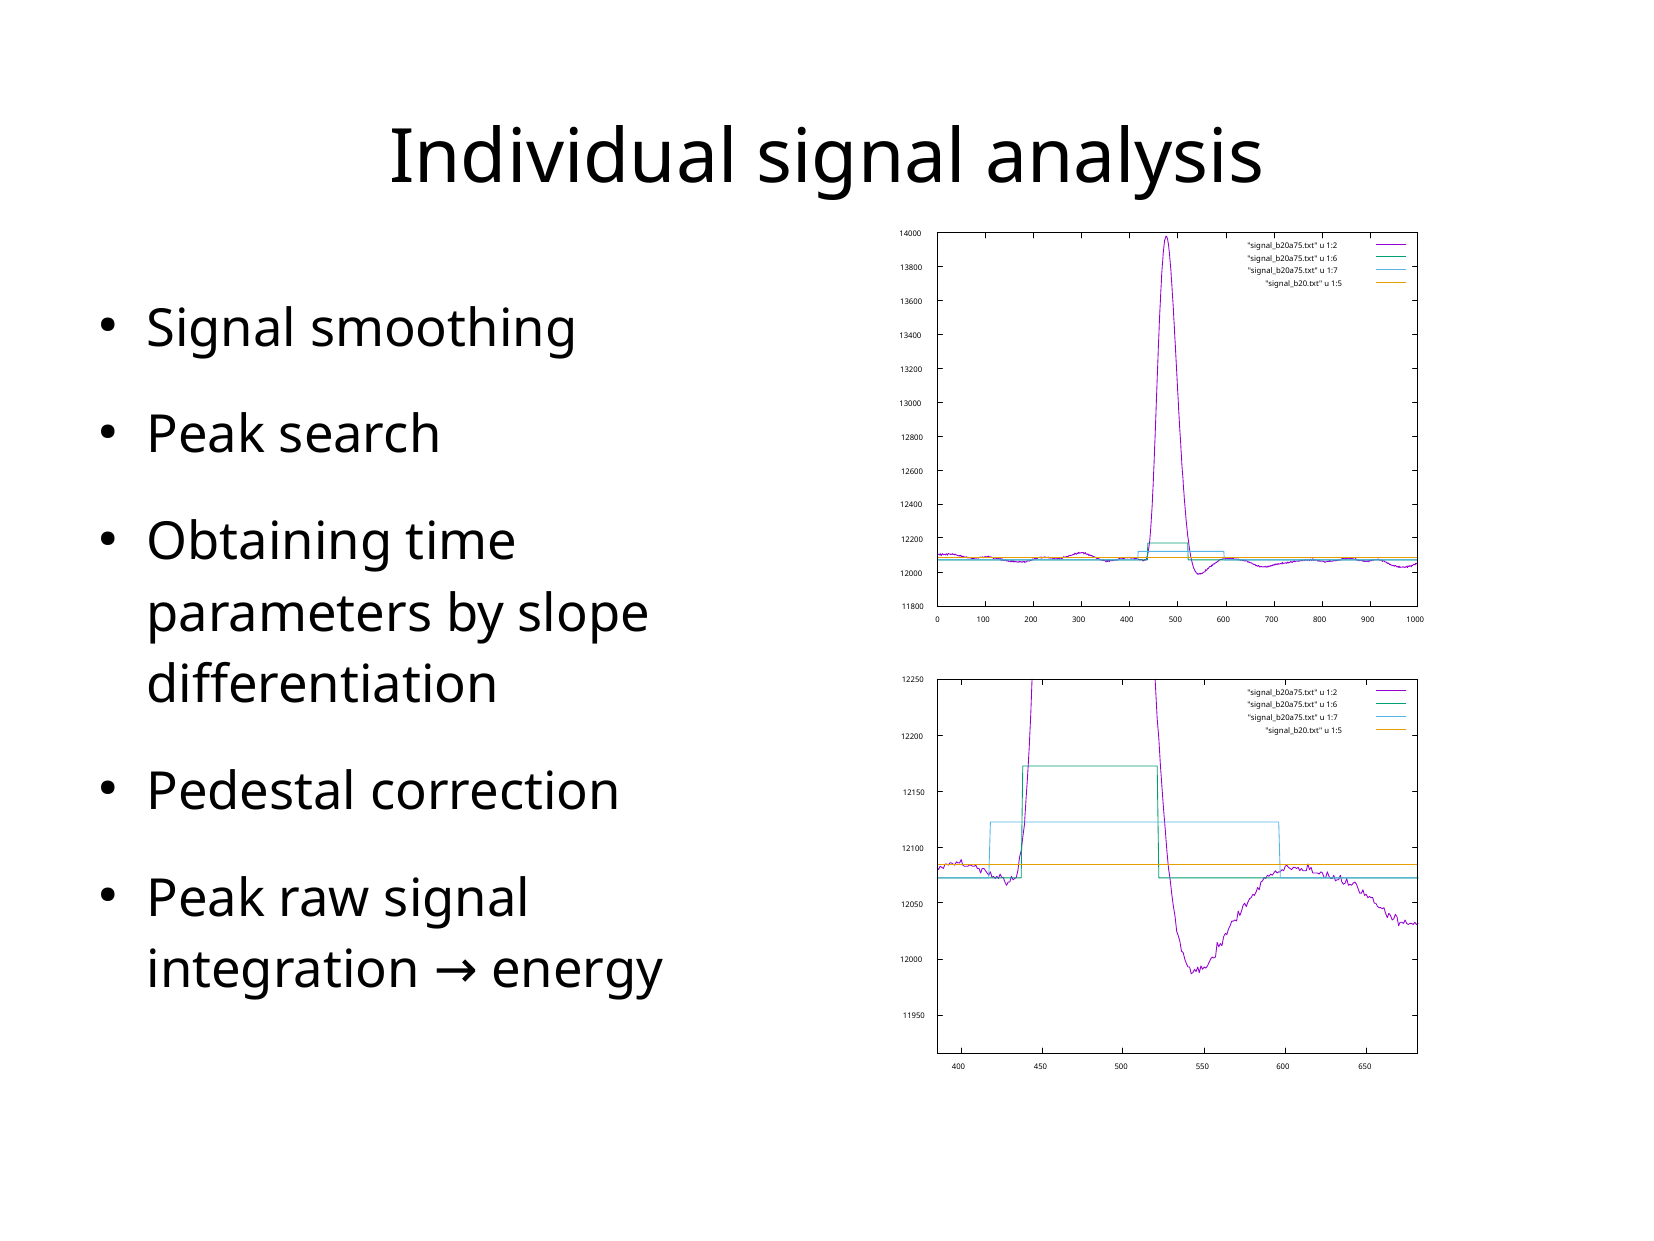

# Individual signal analysis
Signal smoothing
Peak search
Obtaining time parameters by slope differentiation
Pedestal correction
Peak raw signal integration → energy